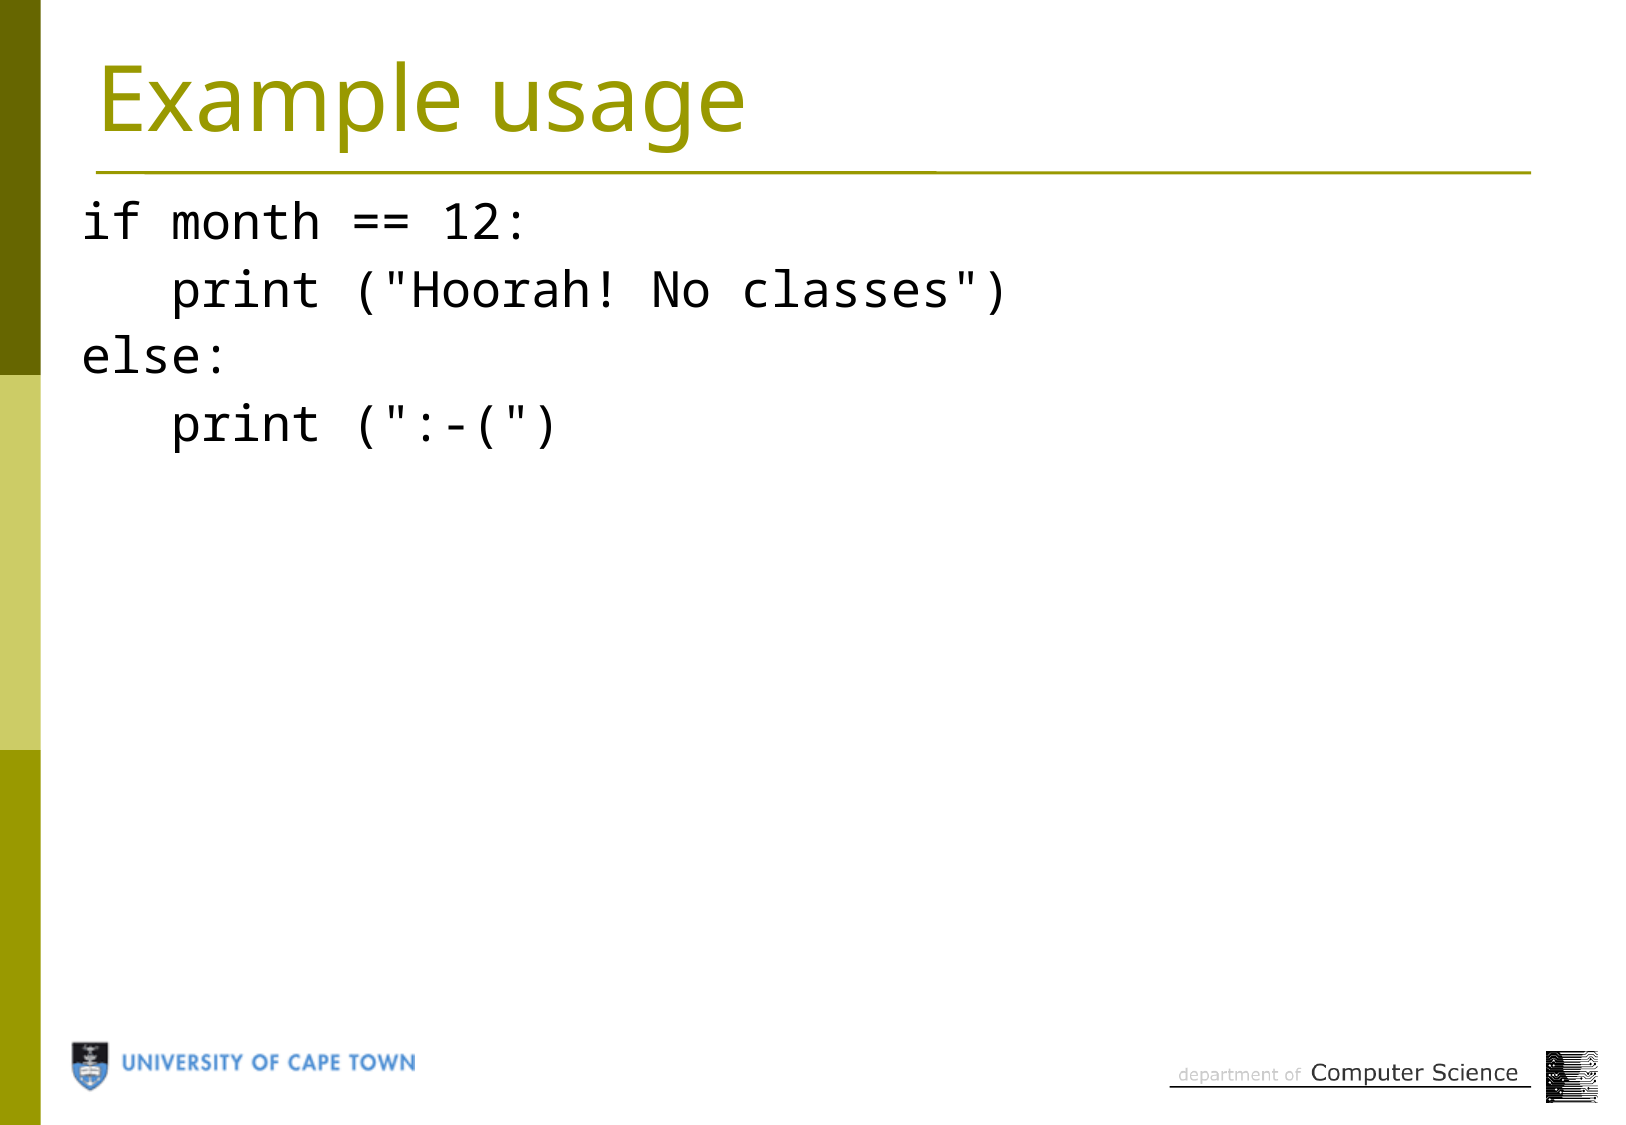

# Example usage
if month == 12:
 print ("Hoorah! No classes")
else:
 print (":-(")